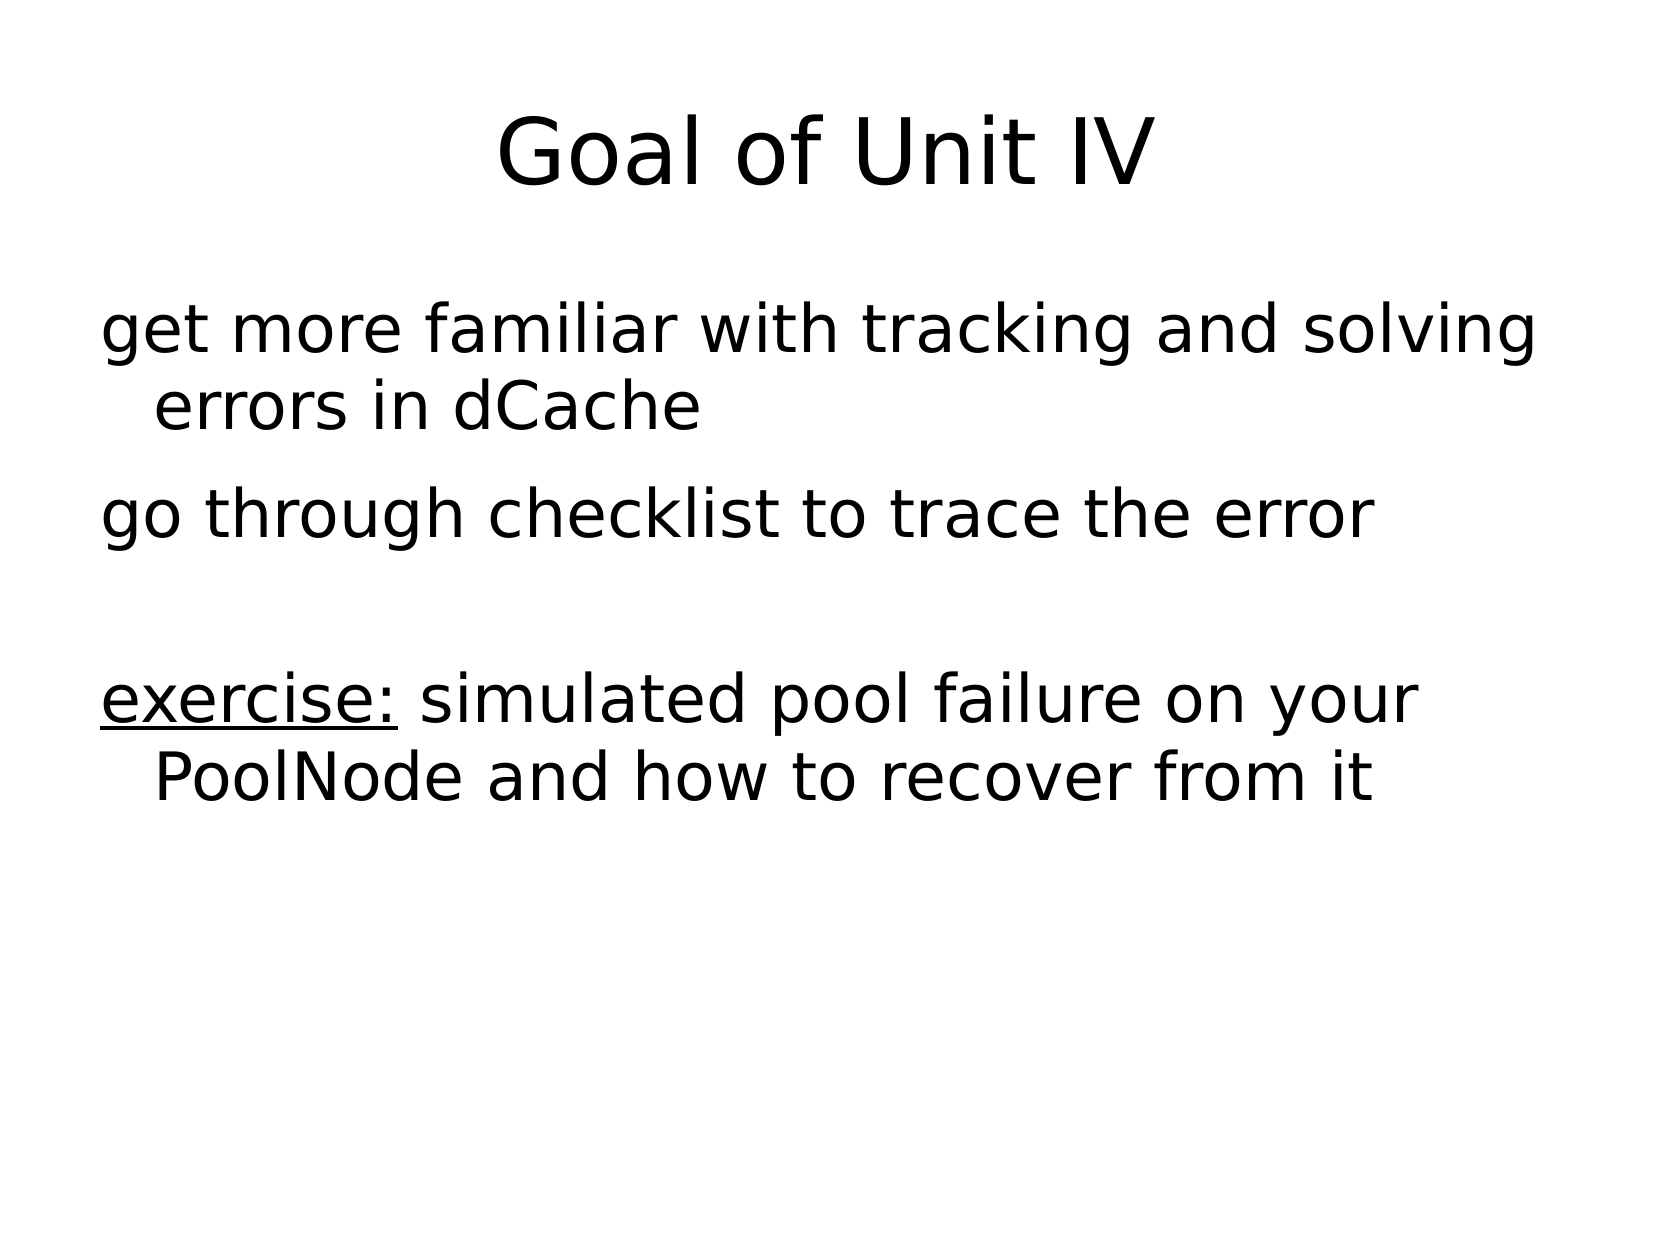

# Goal of Unit IV
get more familiar with tracking and solving errors in dCache
go through checklist to trace the error
exercise: simulated pool failure on your PoolNode and how to recover from it